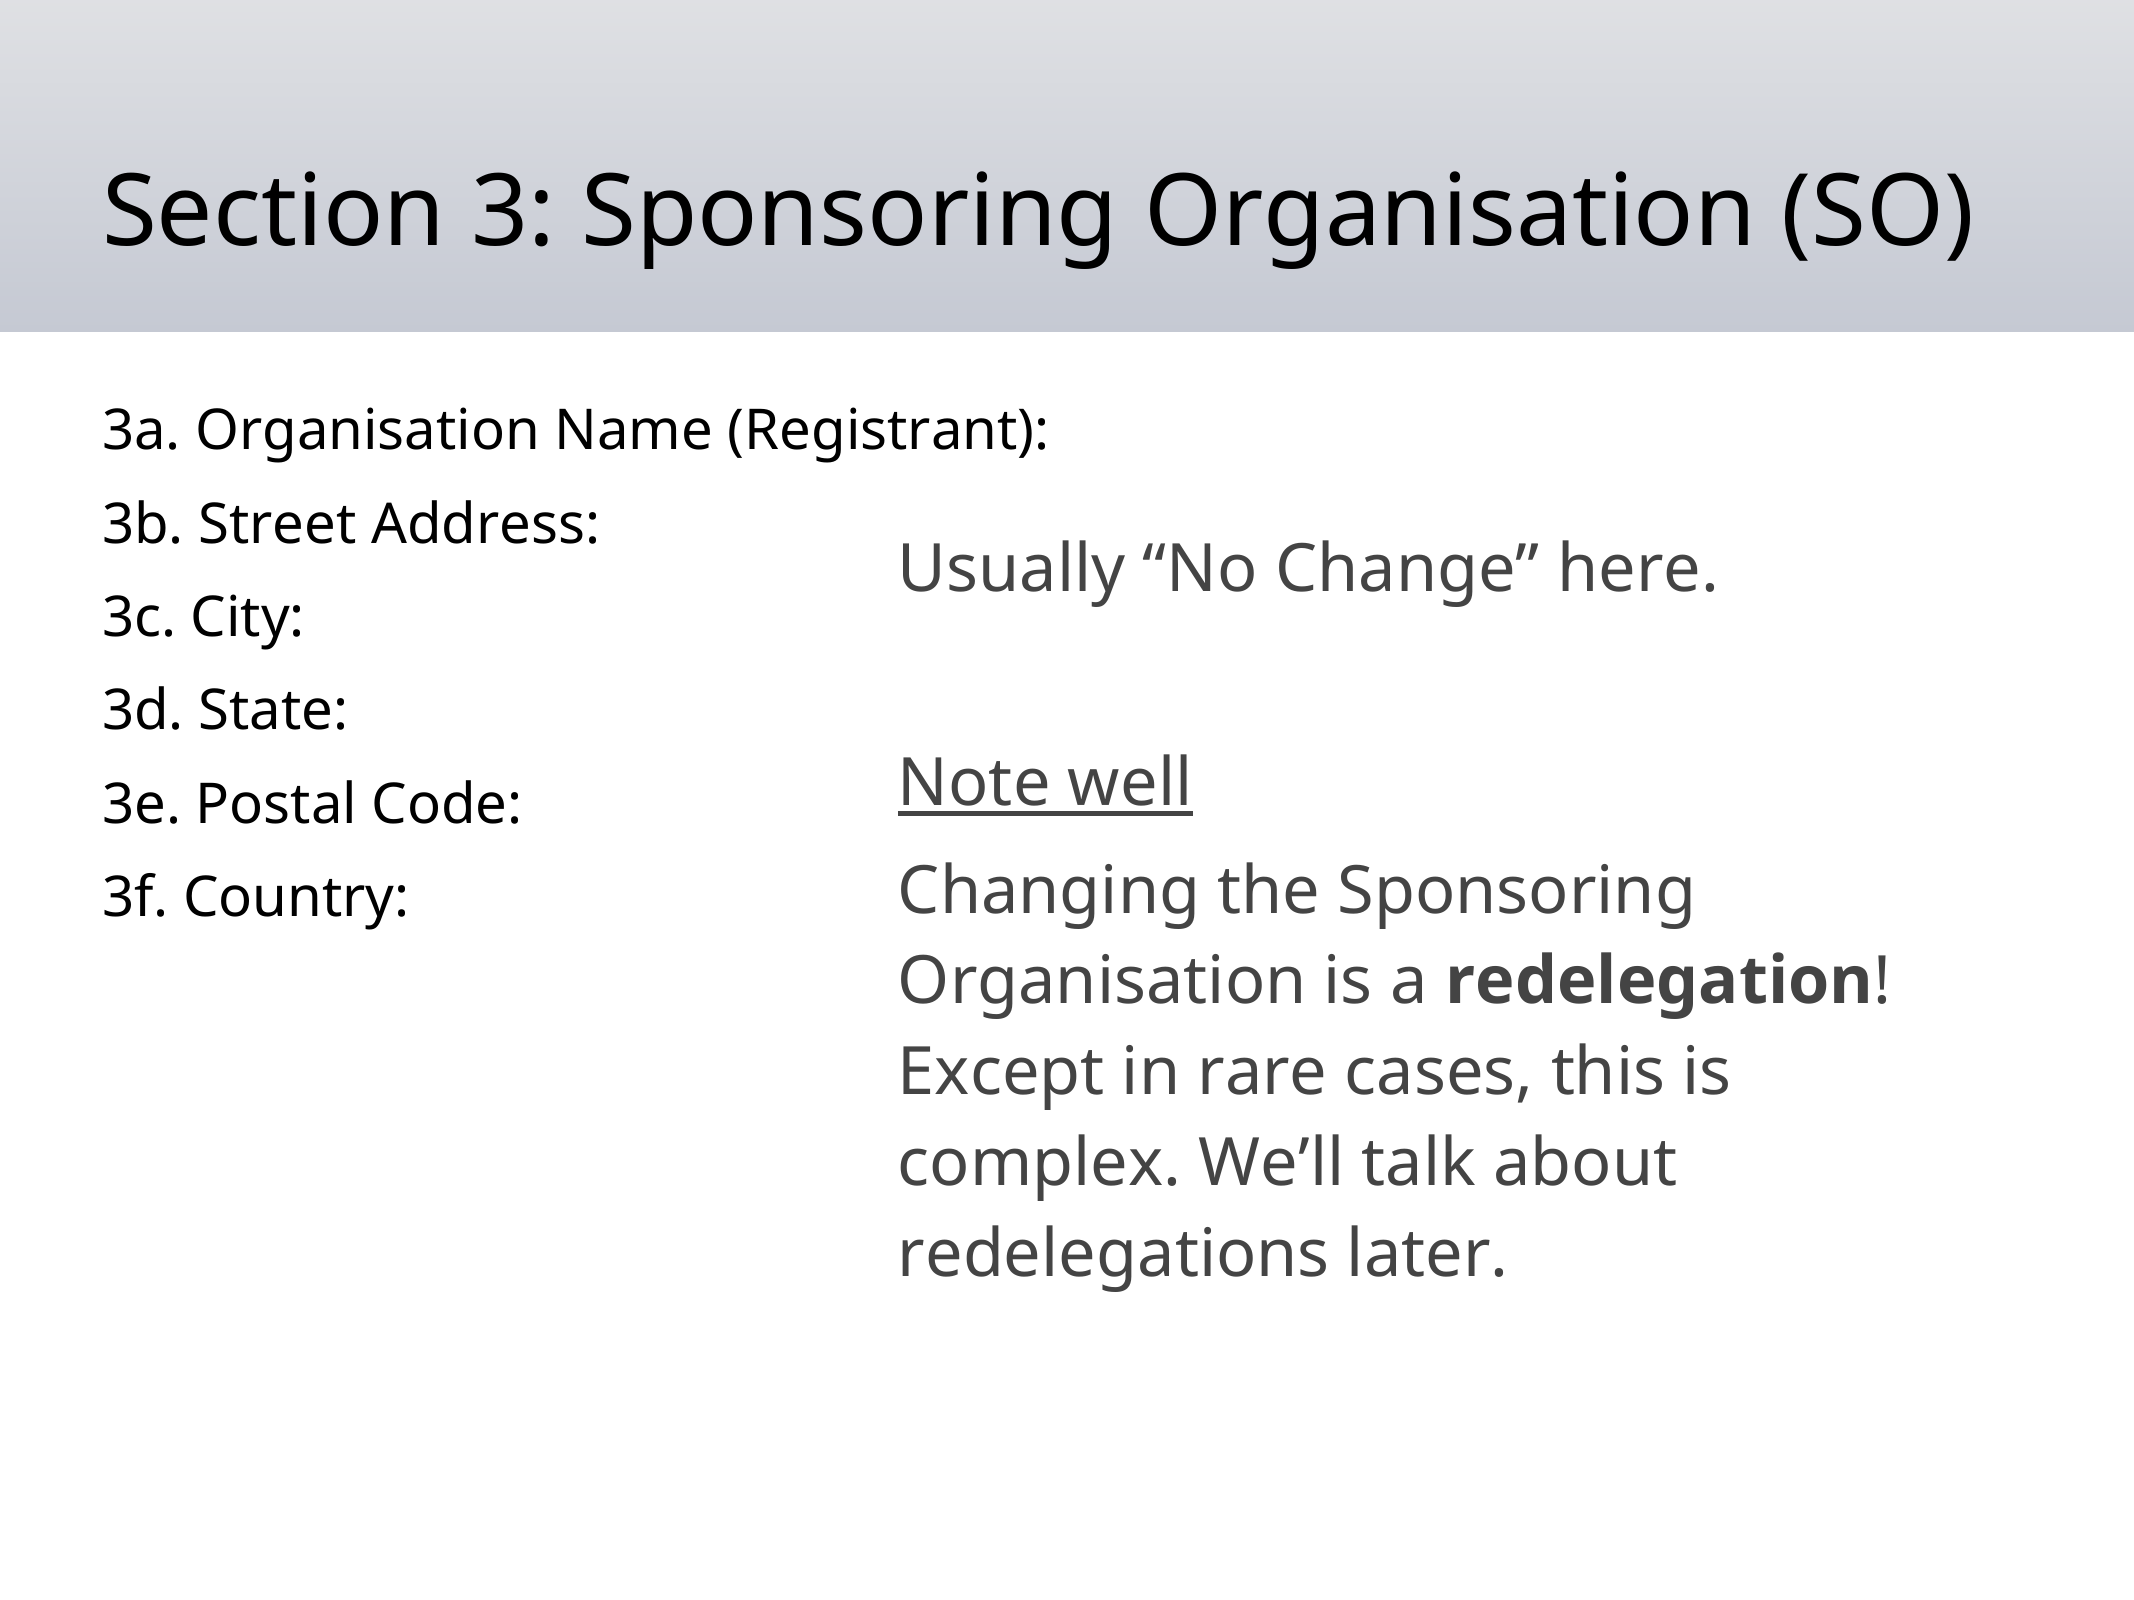

# Section 3: Sponsoring Organisation (SO)
3a. Organisation Name (Registrant):
3b. Street Address:
3c. City:
3d. State:
3e. Postal Code:
3f. Country:
Usually “No Change” here.
Note well
Changing the Sponsoring Organisation is a redelegation! Except in rare cases, this is complex. We’ll talk about redelegations later.